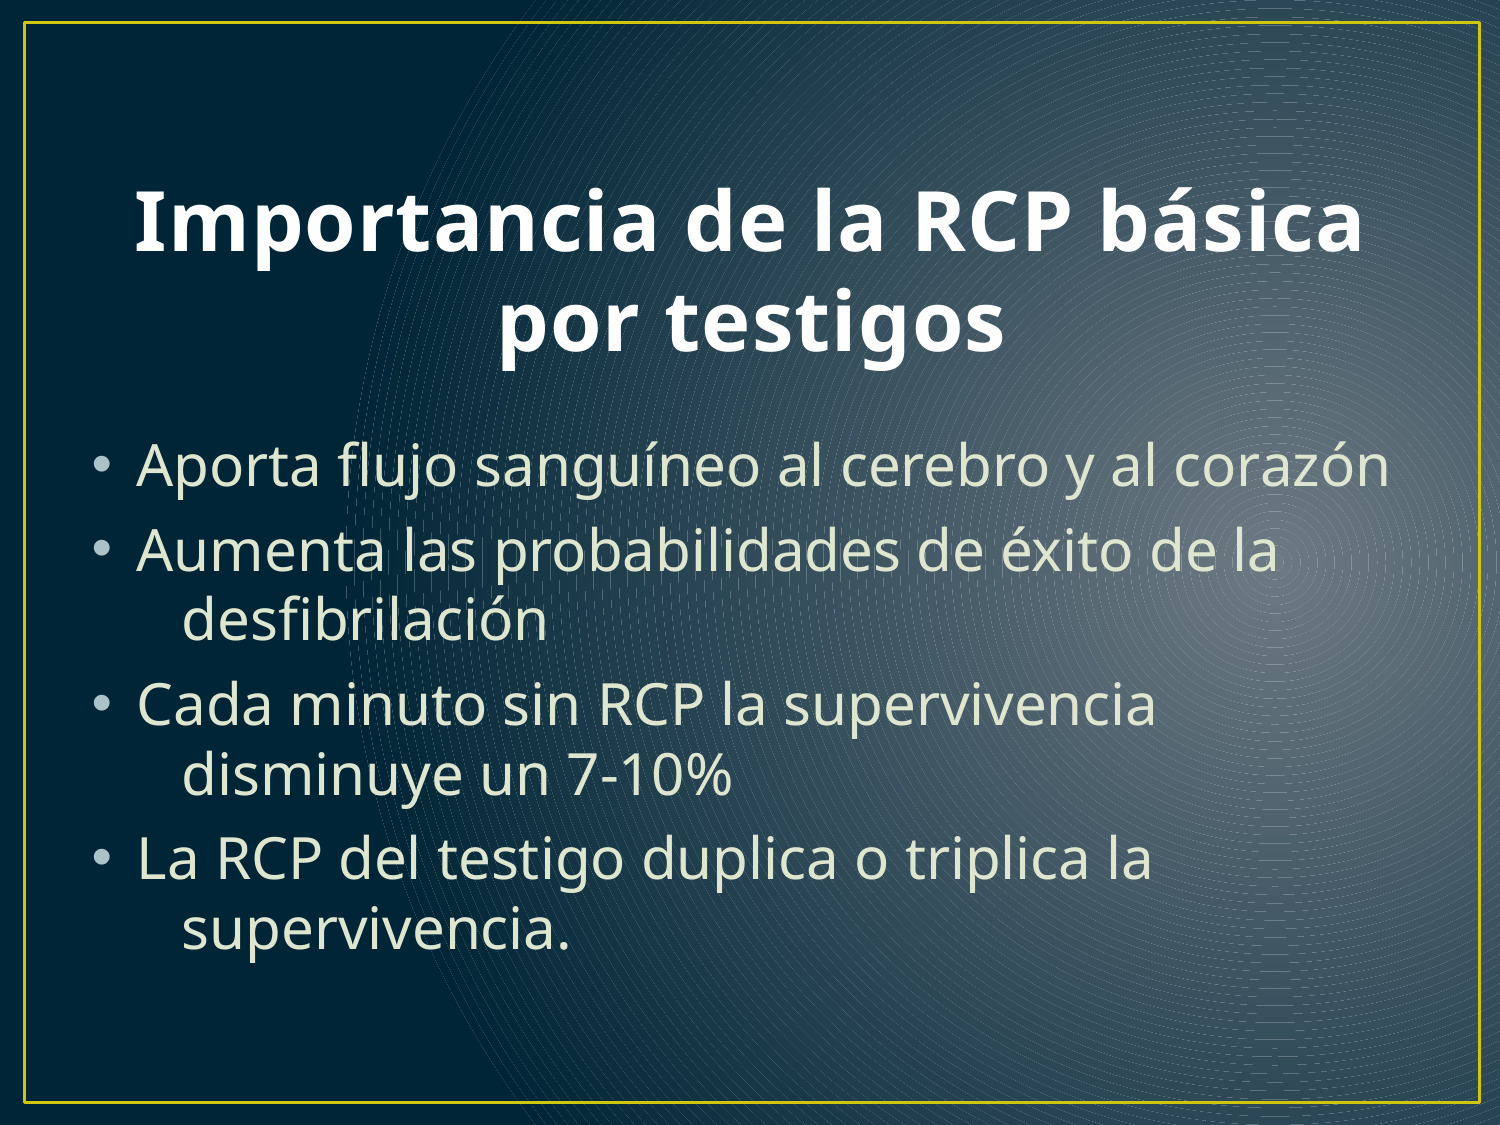

# Importancia de la RCP básica por testigos
Aporta flujo sanguíneo al cerebro y al corazón
Aumenta las probabilidades de éxito de la desfibrilación
Cada minuto sin RCP la supervivencia disminuye un 7-10%
La RCP del testigo duplica o triplica la supervivencia.